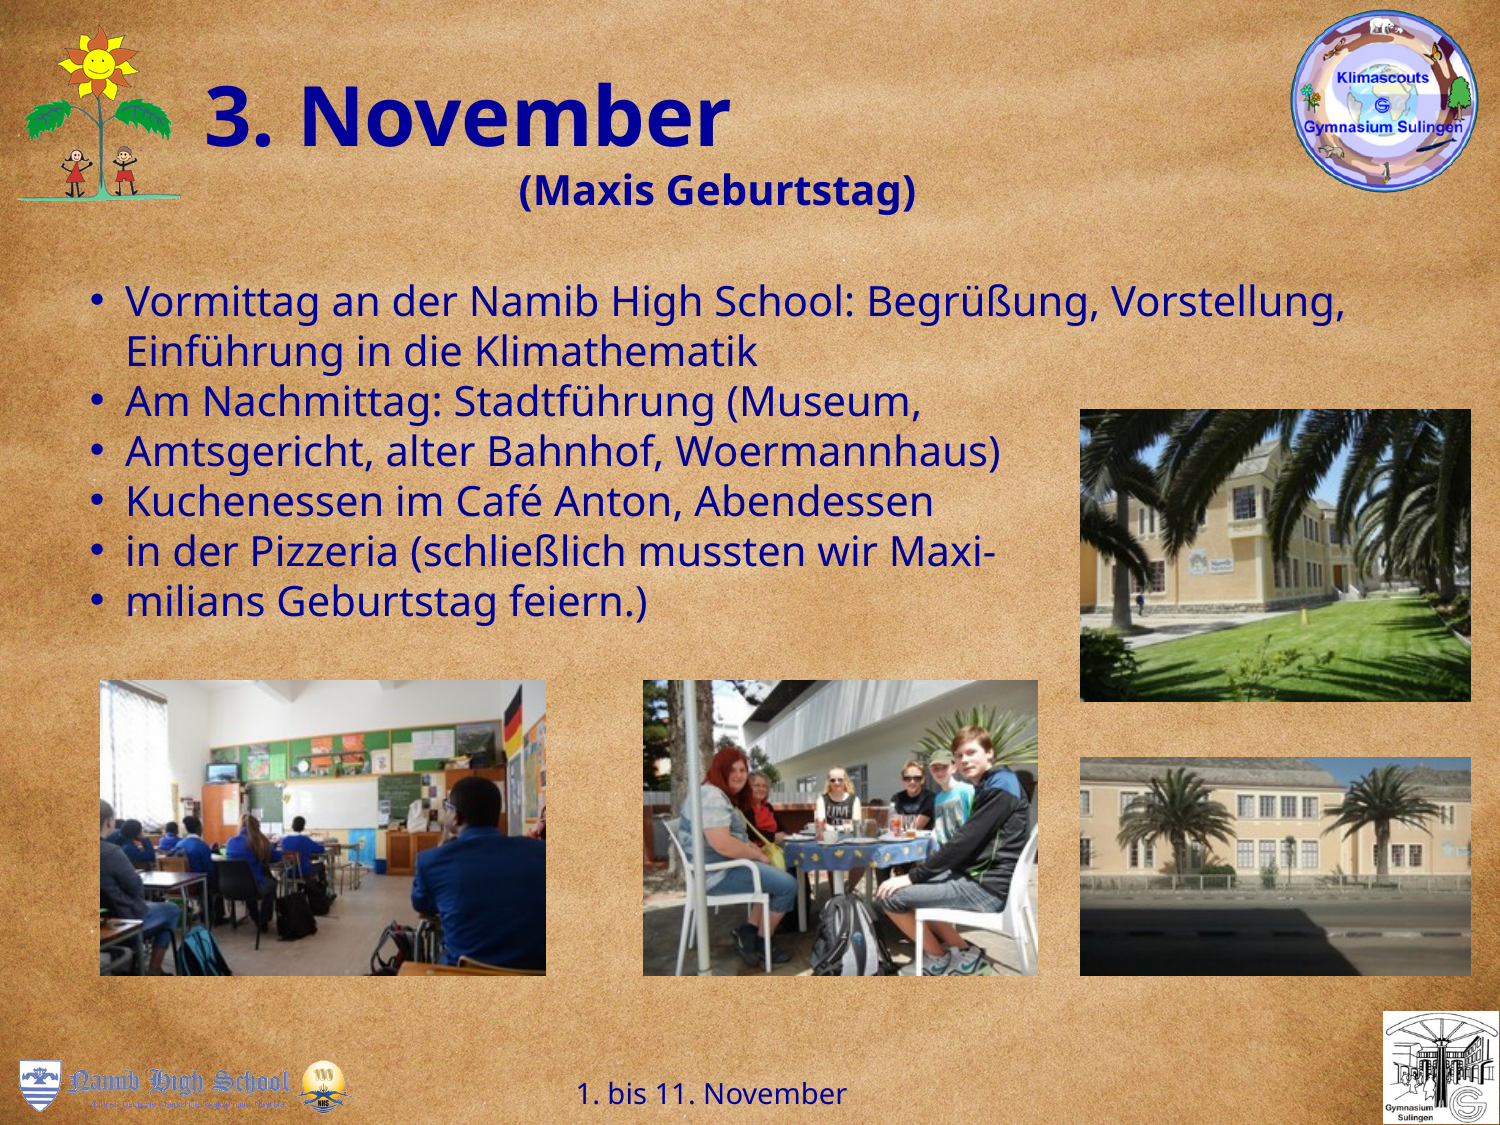

3. November
(Maxis Geburtstag)
Vormittag an der Namib High School: Begrüßung, Vorstellung, Einführung in die Klimathematik
Am Nachmittag: Stadtführung (Museum,
Amtsgericht, alter Bahnhof, Woermannhaus)
Kuchenessen im Café Anton, Abendessen
in der Pizzeria (schließlich mussten wir Maxi-
milians Geburtstag feiern.)